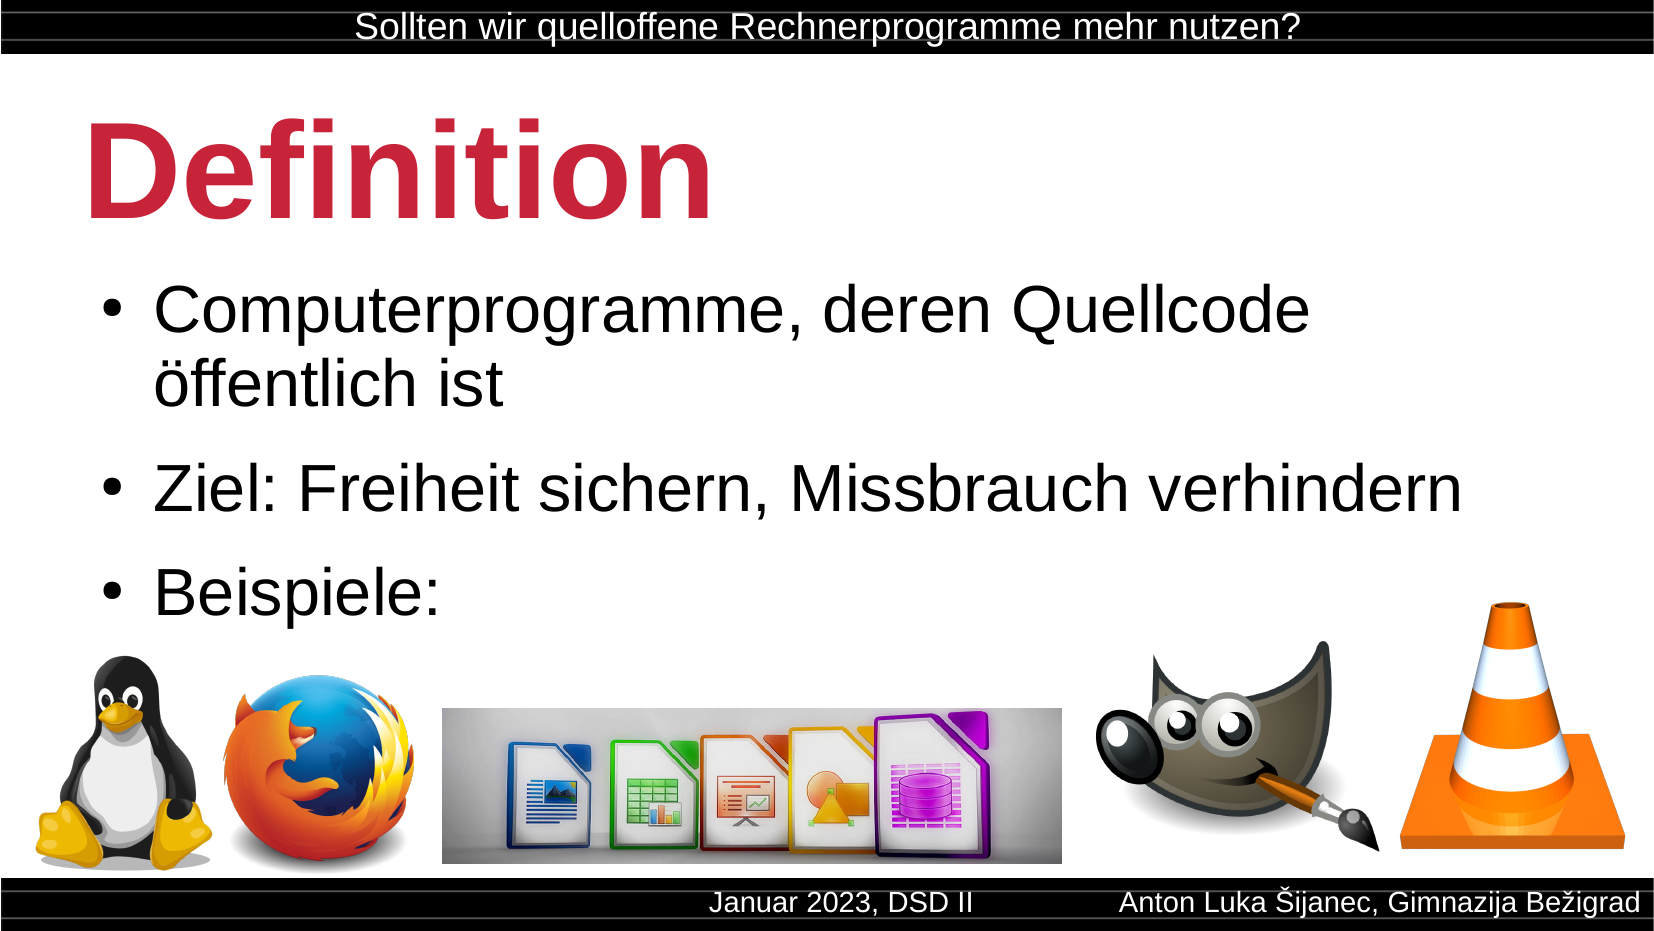

# Definition
Computerprogramme, deren Quellcode öffentlich ist
Ziel: Freiheit sichern, Missbrauch verhindern
Beispiele: